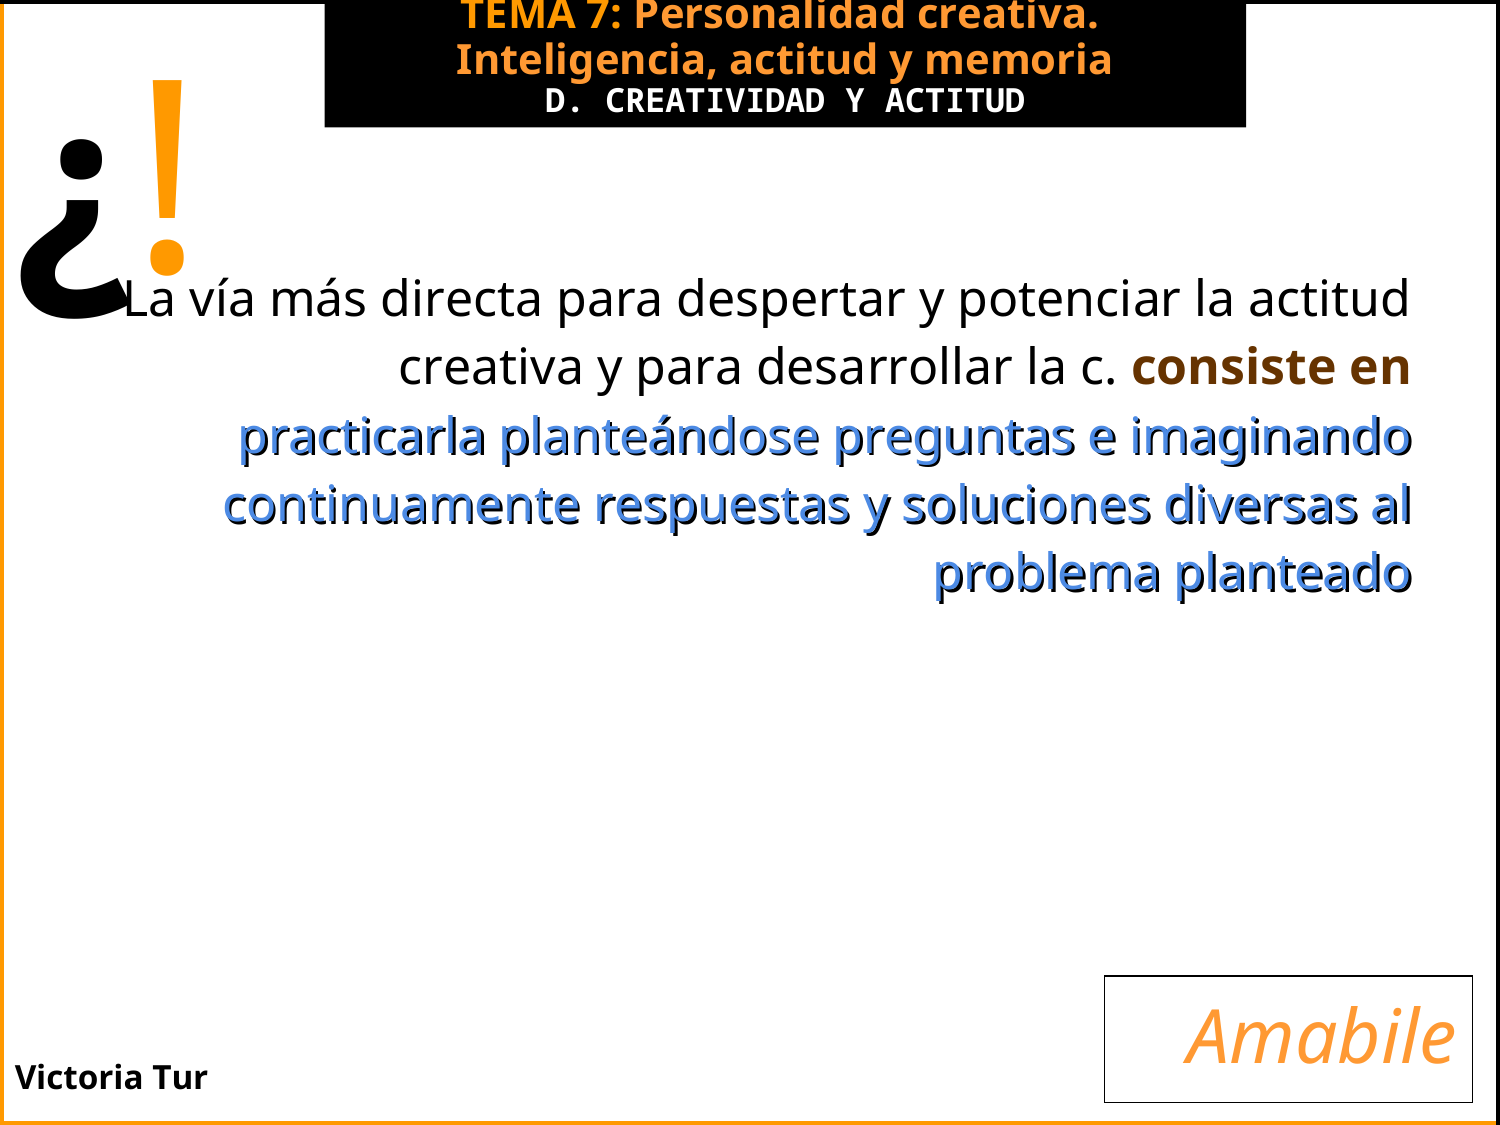

# La vía más directa para despertar y potenciar la actitud creativa y para desarrollar la c. consiste en practicarla planteándose preguntas e imaginando continuamente respuestas y soluciones diversas al problema planteado
Amabile